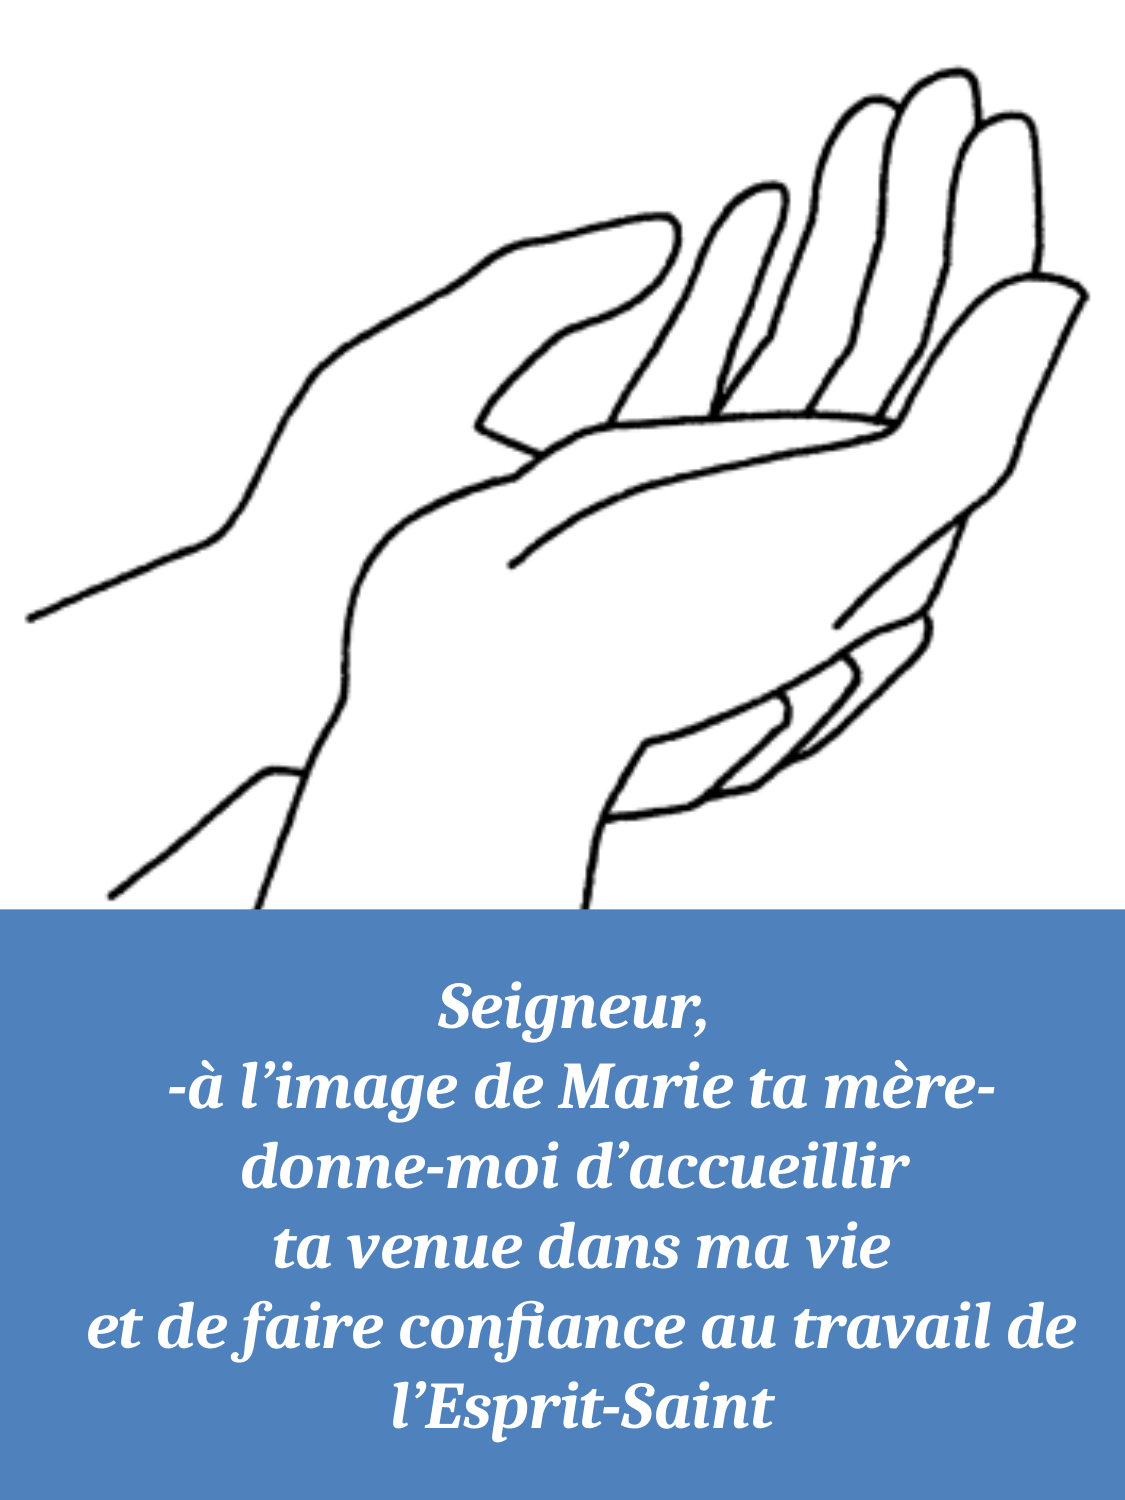

Seigneur,
-à l’image de Marie ta mère-
donne-moi d’accueillir
ta venue dans ma vie
et de faire confiance au travail de l’Esprit-Saint